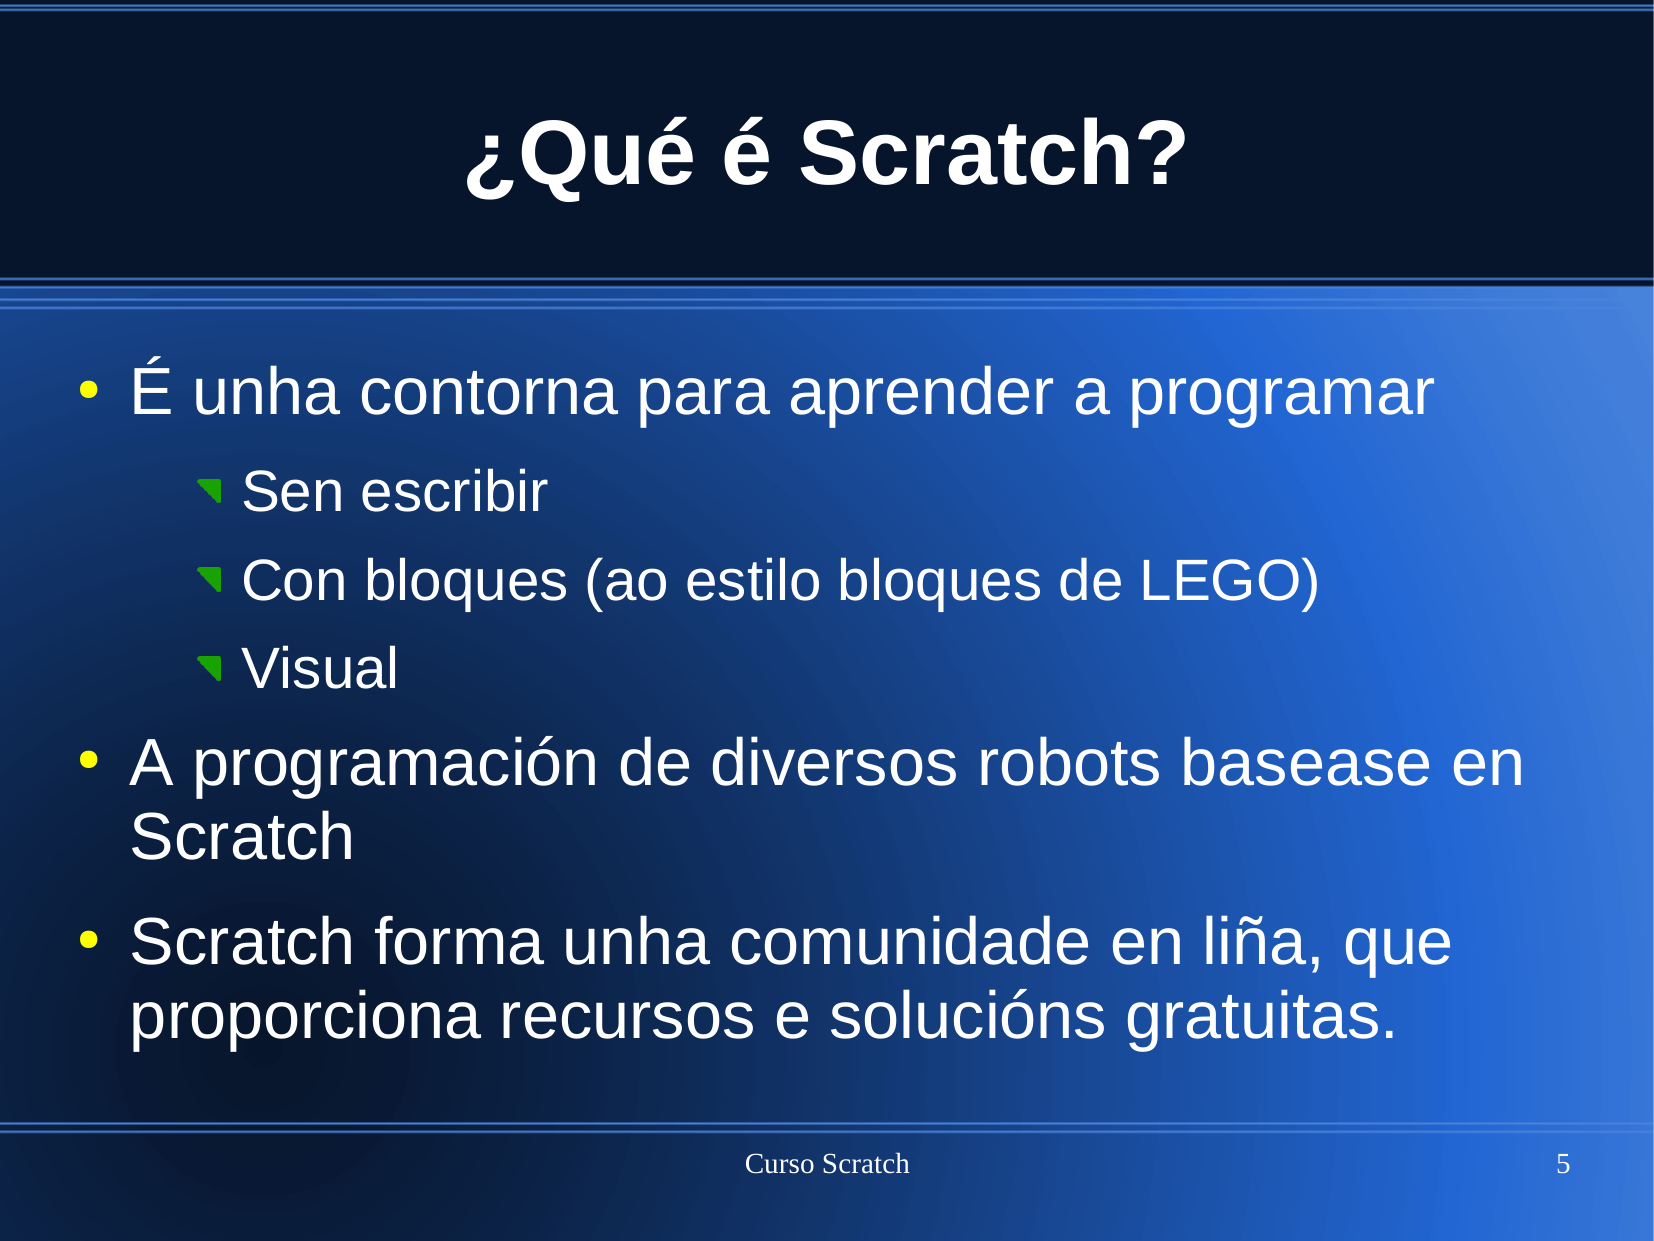

# ¿Qué é Scratch?
É unha contorna para aprender a programar
Sen escribir
Con bloques (ao estilo bloques de LEGO)
Visual
A programación de diversos robots basease en Scratch
Scratch forma unha comunidade en liña, que proporciona recursos e solucións gratuitas.
Curso Scratch
5